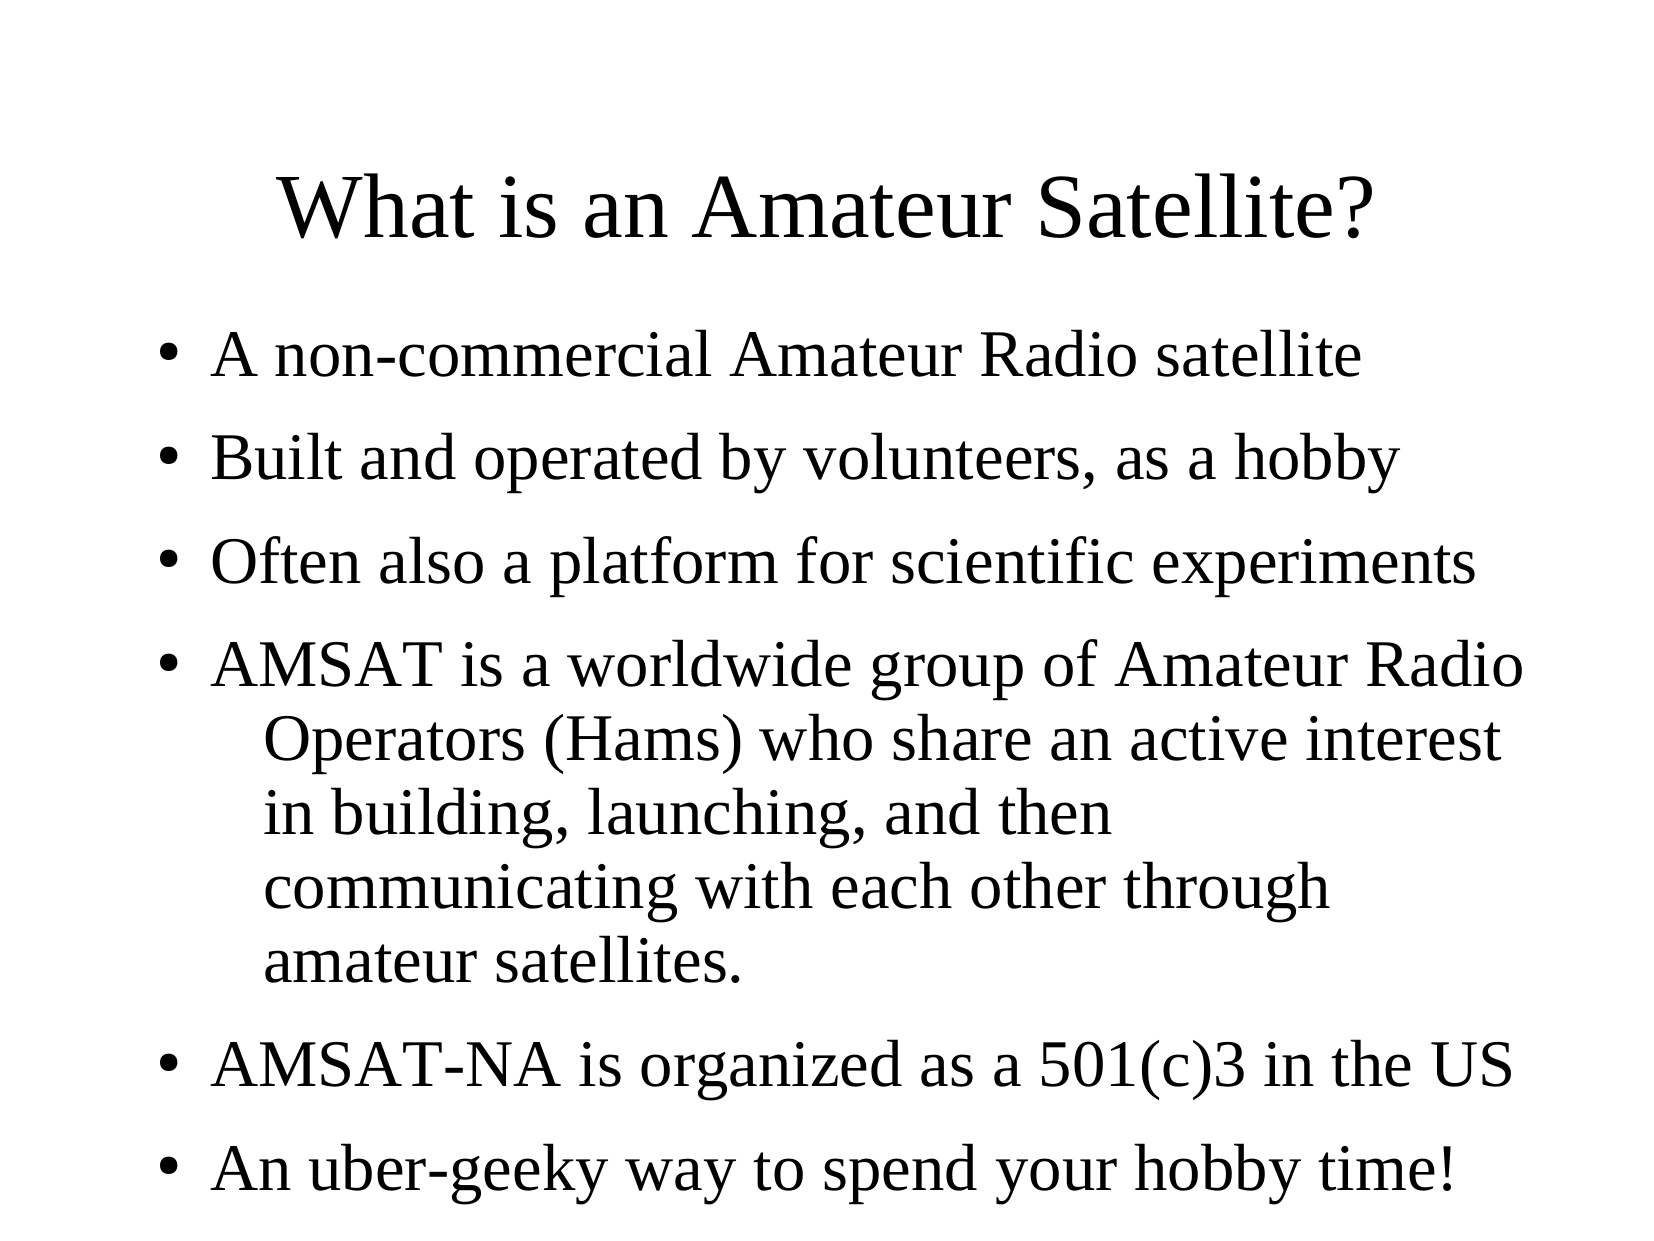

# What is an Amateur Satellite?
A non-commercial Amateur Radio satellite
Built and operated by volunteers, as a hobby
Often also a platform for scientific experiments
AMSAT is a worldwide group of Amateur Radio Operators (Hams) who share an active interest in building, launching, and then communicating with each other through amateur satellites.
AMSAT-NA is organized as a 501(c)3 in the US
An uber-geeky way to spend your hobby time!